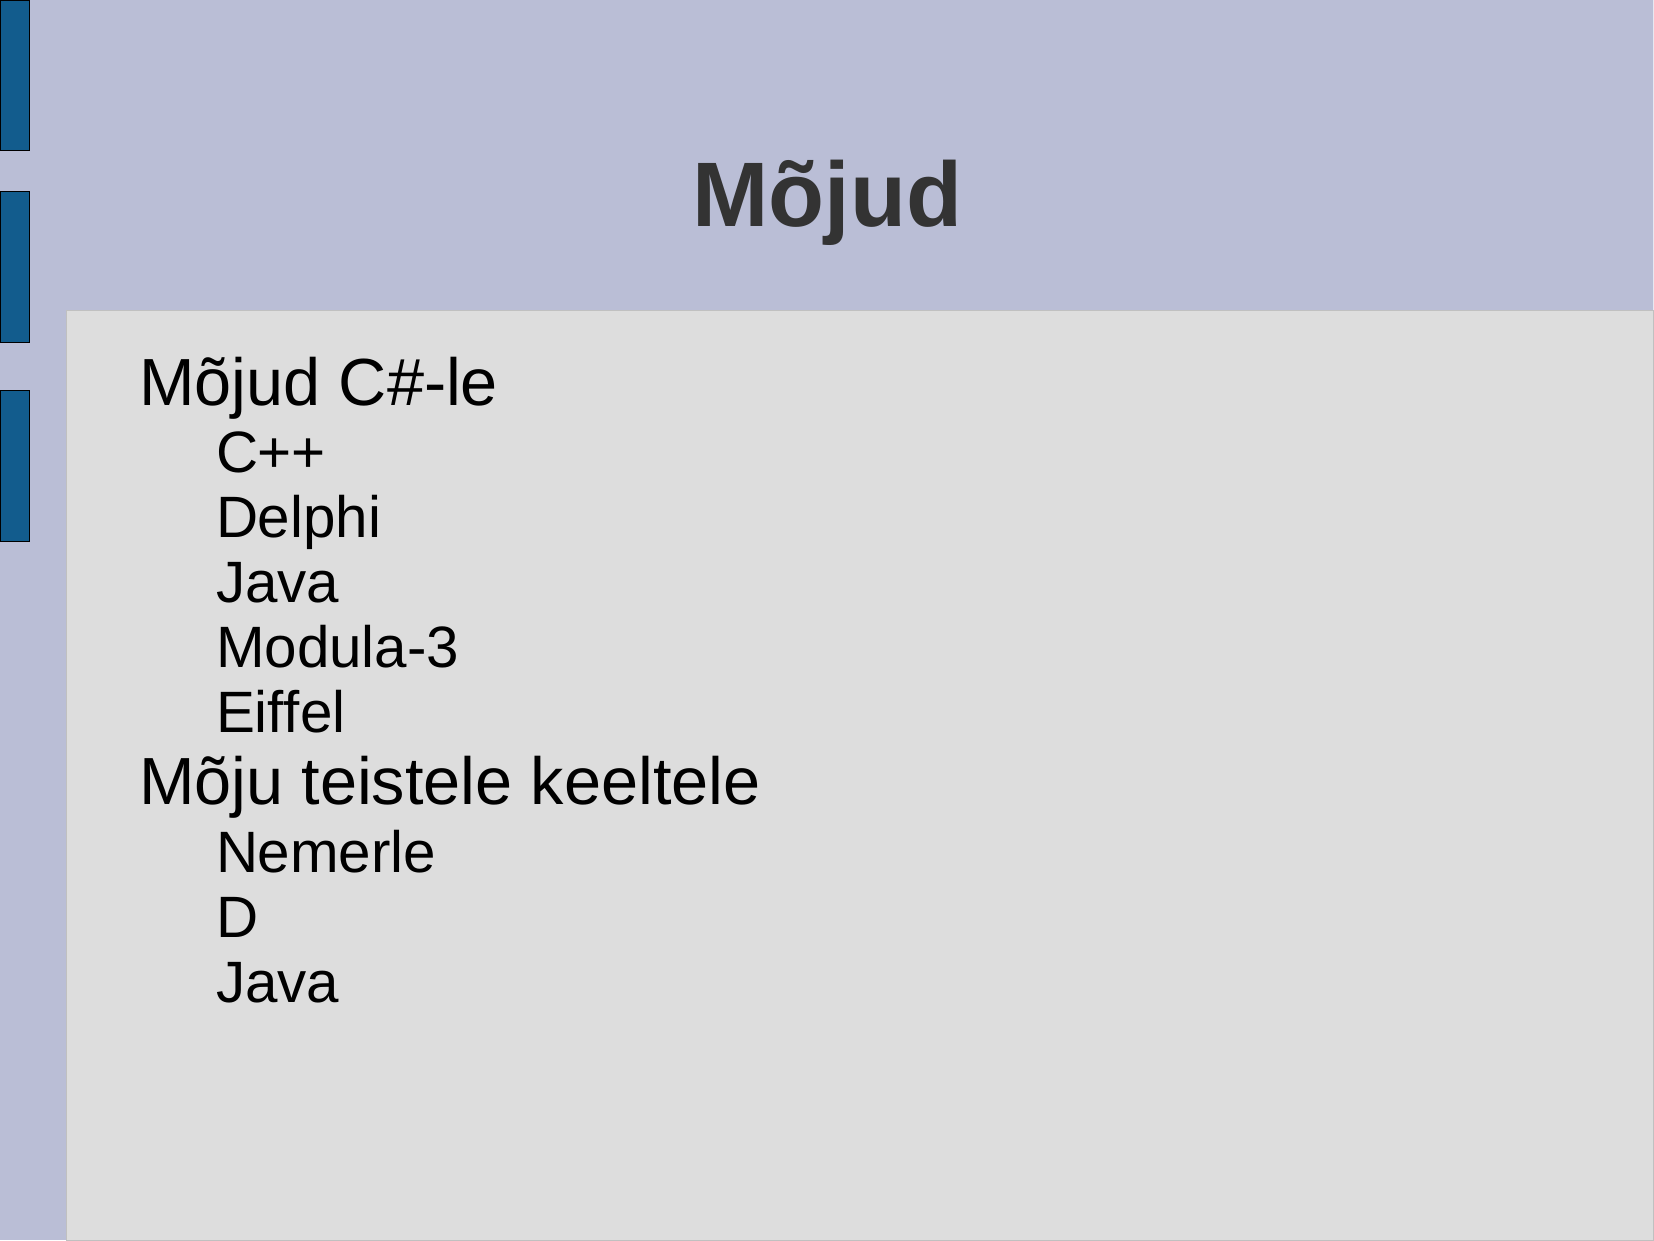

# Mõjud
Mõjud C#-le
C++
Delphi
Java
Modula-3
Eiffel
Mõju teistele keeltele
Nemerle
D
Java